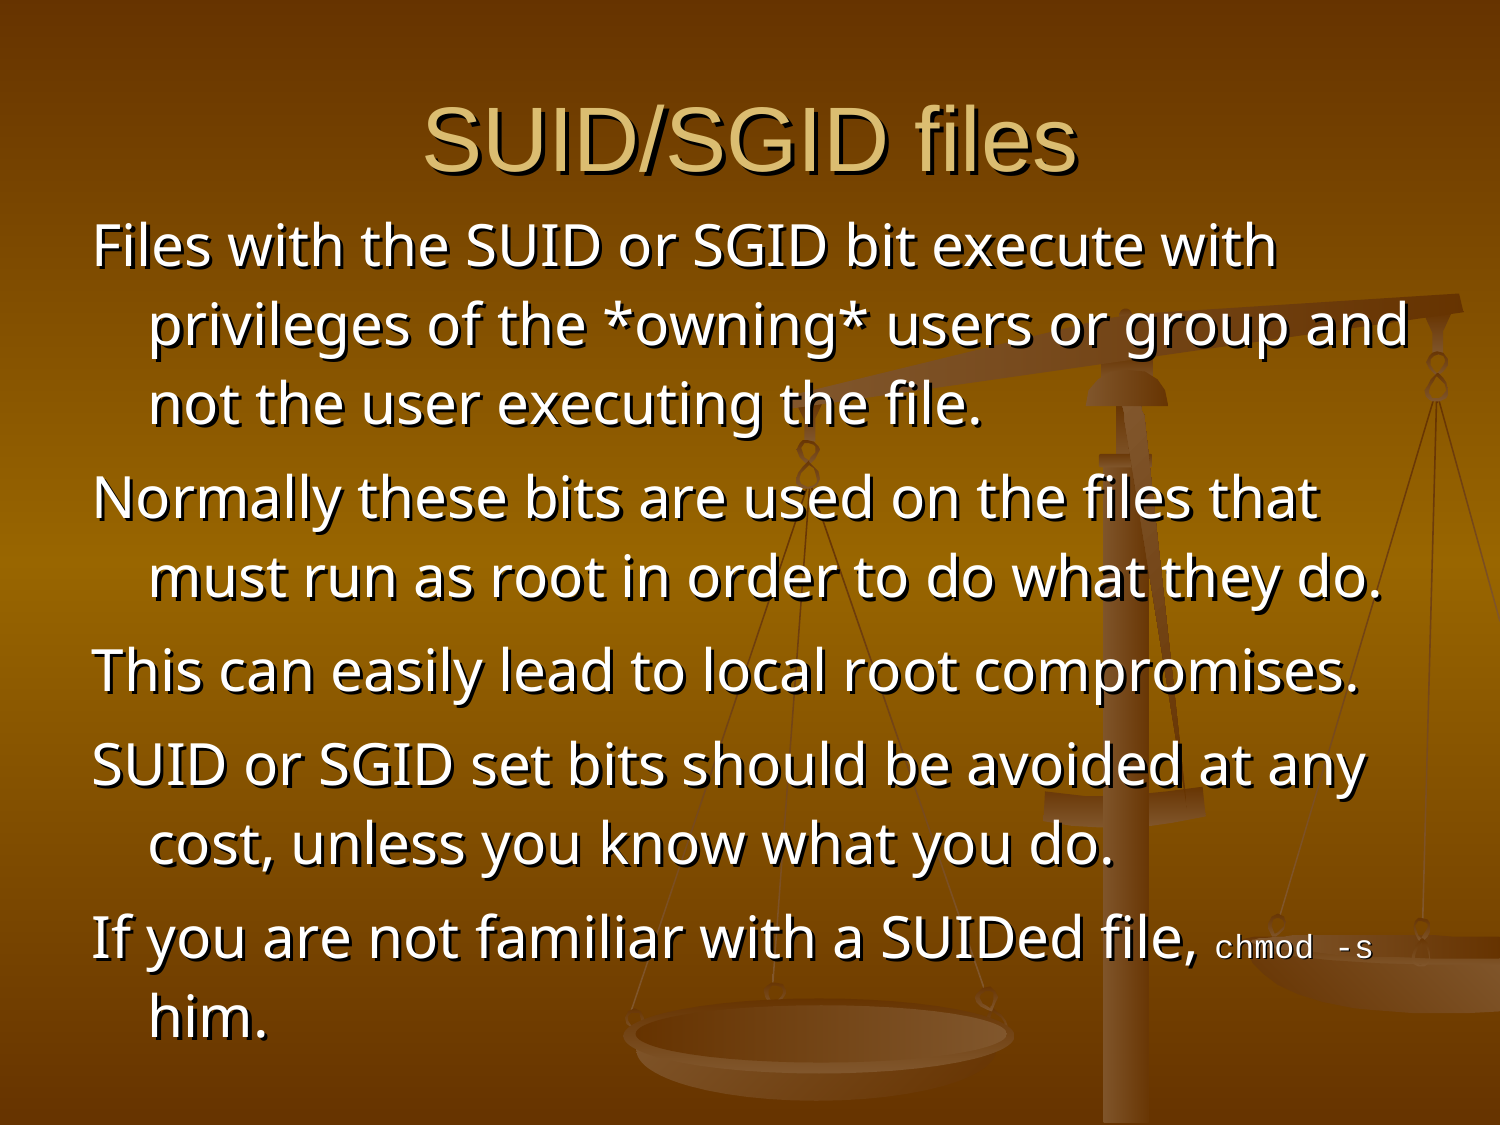

# SUID/SGID files
Files with the SUID or SGID bit execute with privileges of the *owning* users or group and not the user executing the file.
Normally these bits are used on the files that must run as root in order to do what they do.
This can easily lead to local root compromises.
SUID or SGID set bits should be avoided at any cost, unless you know what you do.
If you are not familiar with a SUIDed file, chmod -s him.